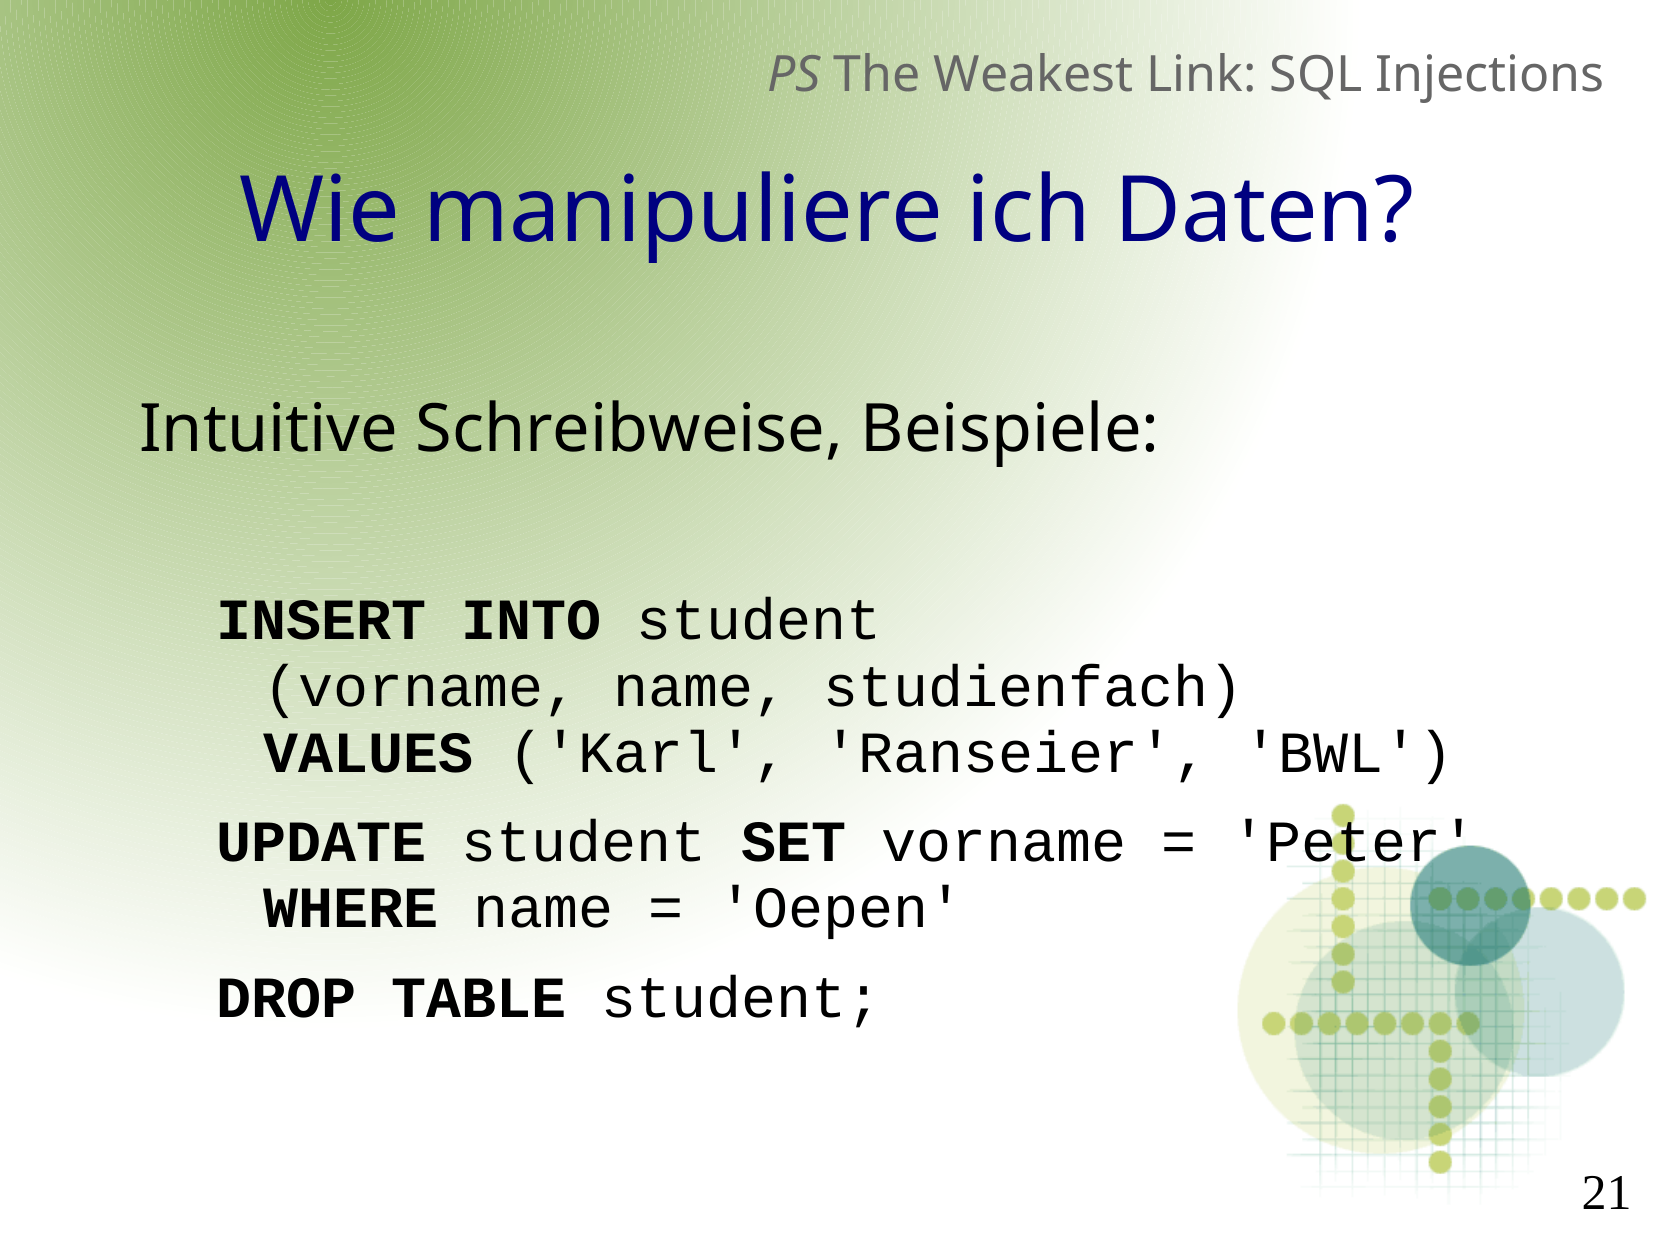

# Wie manipuliere ich Daten?
Intuitive Schreibweise, Beispiele:
INSERT INTO student
(vorname, name, studienfach)
VALUES ('Karl', 'Ranseier', 'BWL')
UPDATE student SET vorname = 'Peter'
WHERE name = 'Oepen'
DROP TABLE student;